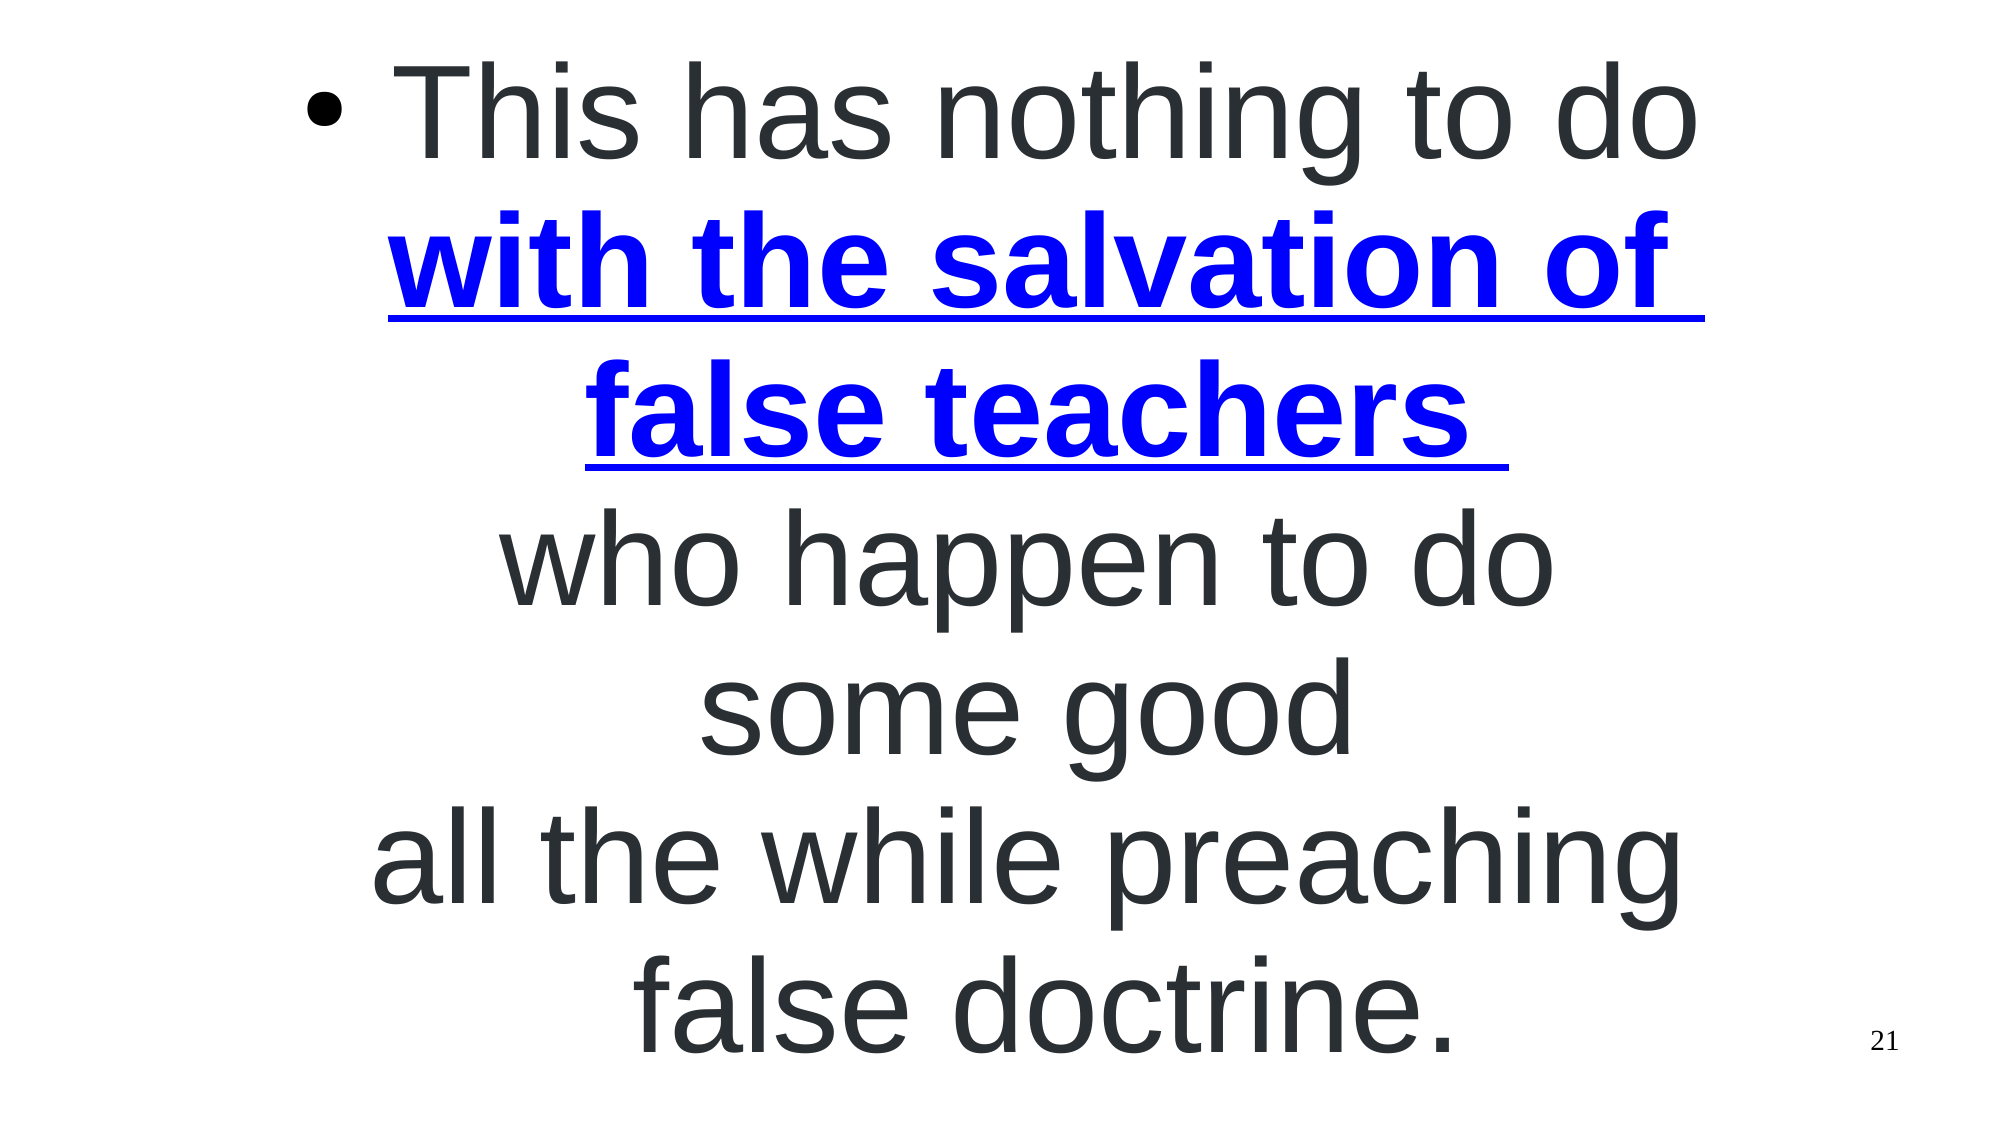

# This has nothing to do with the salvation of false teachers who happen to do some good all the while preaching false doctrine.
21